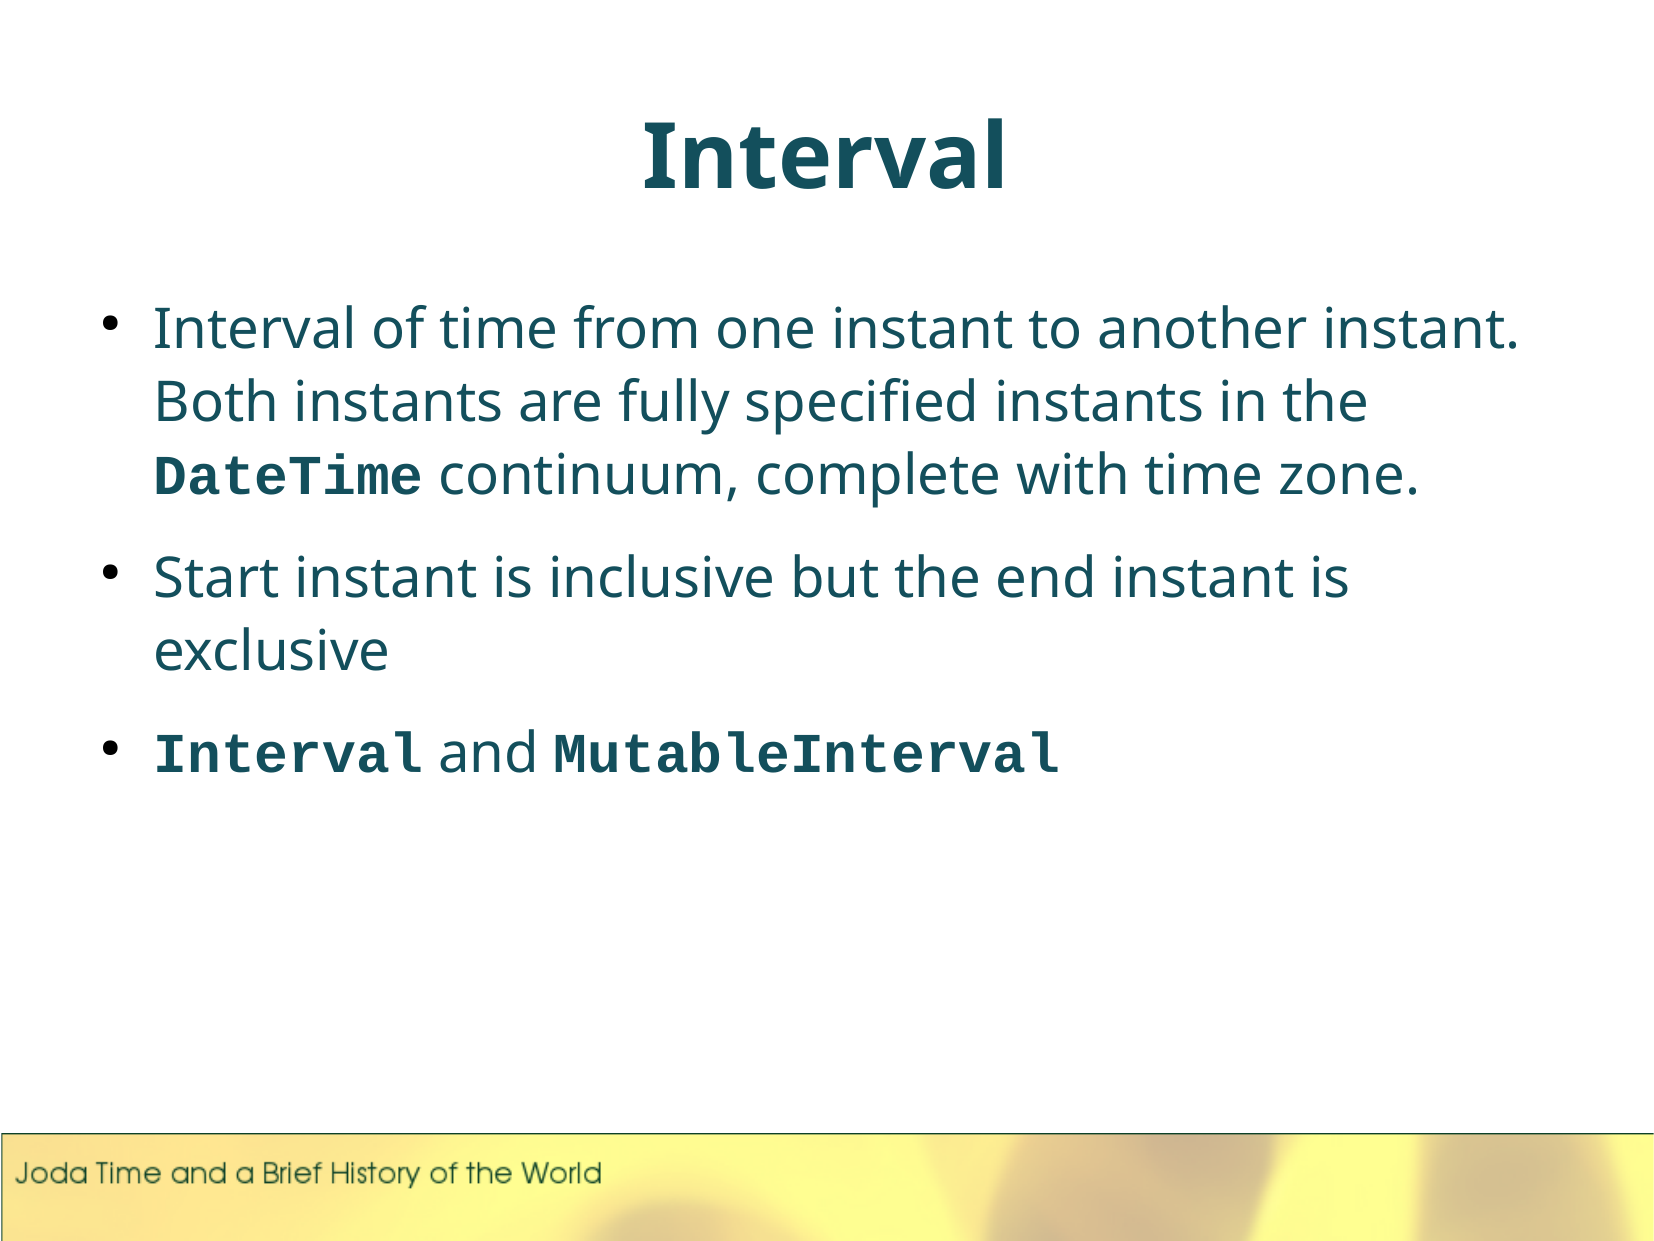

# Interval
Interval of time from one instant to another instant. Both instants are fully specified instants in the DateTime continuum, complete with time zone.
Start instant is inclusive but the end instant is exclusive
Interval and MutableInterval